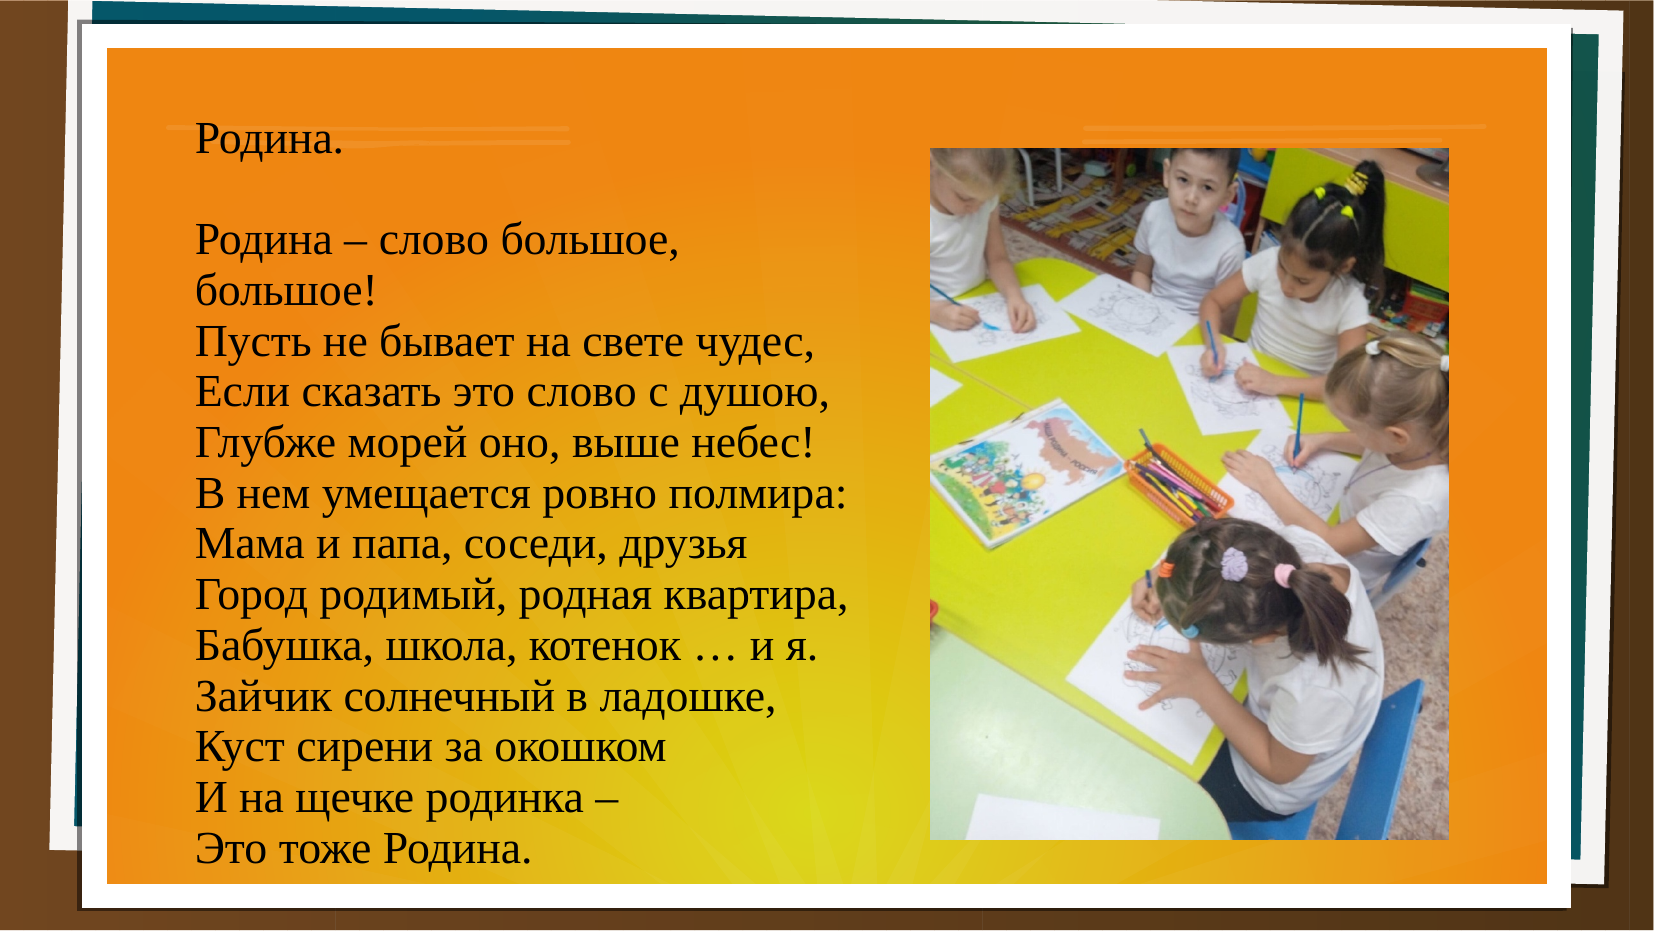

Родина.
Родина – слово большое, большое!
Пусть не бывает на свете чудес,
Если сказать это слово с душою,
Глубже морей оно, выше небес!
В нем умещается ровно полмира:
Мама и папа, соседи, друзья
Город родимый, родная квартира,
Бабушка, школа, котенок … и я.
Зайчик солнечный в ладошке,
Куст сирени за окошком
И на щечке родинка –
Это тоже Родина.